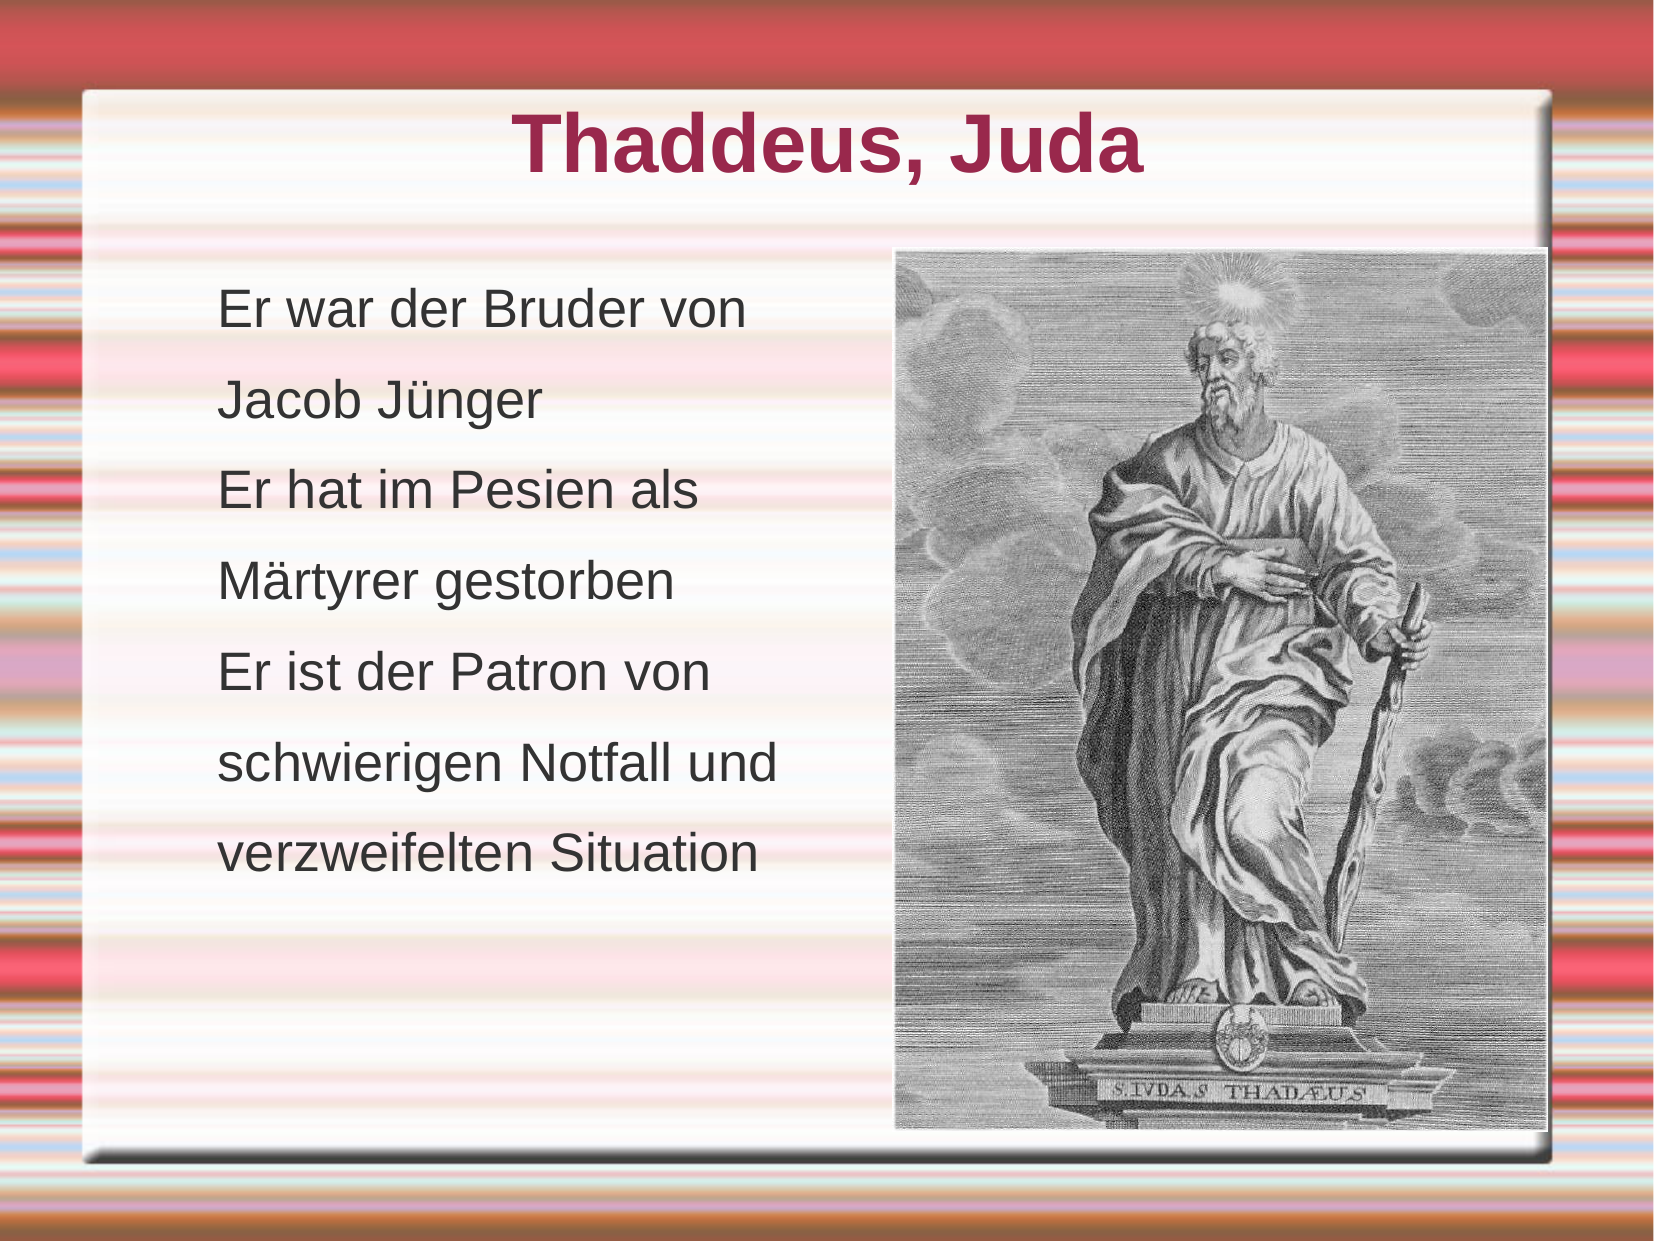

# Thaddeus, Juda
Er war der Bruder von Jacob Jünger
Er hat im Pesien als Märtyrer gestorben
Er ist der Patron von schwierigen Notfall und
verzweifelten Situation